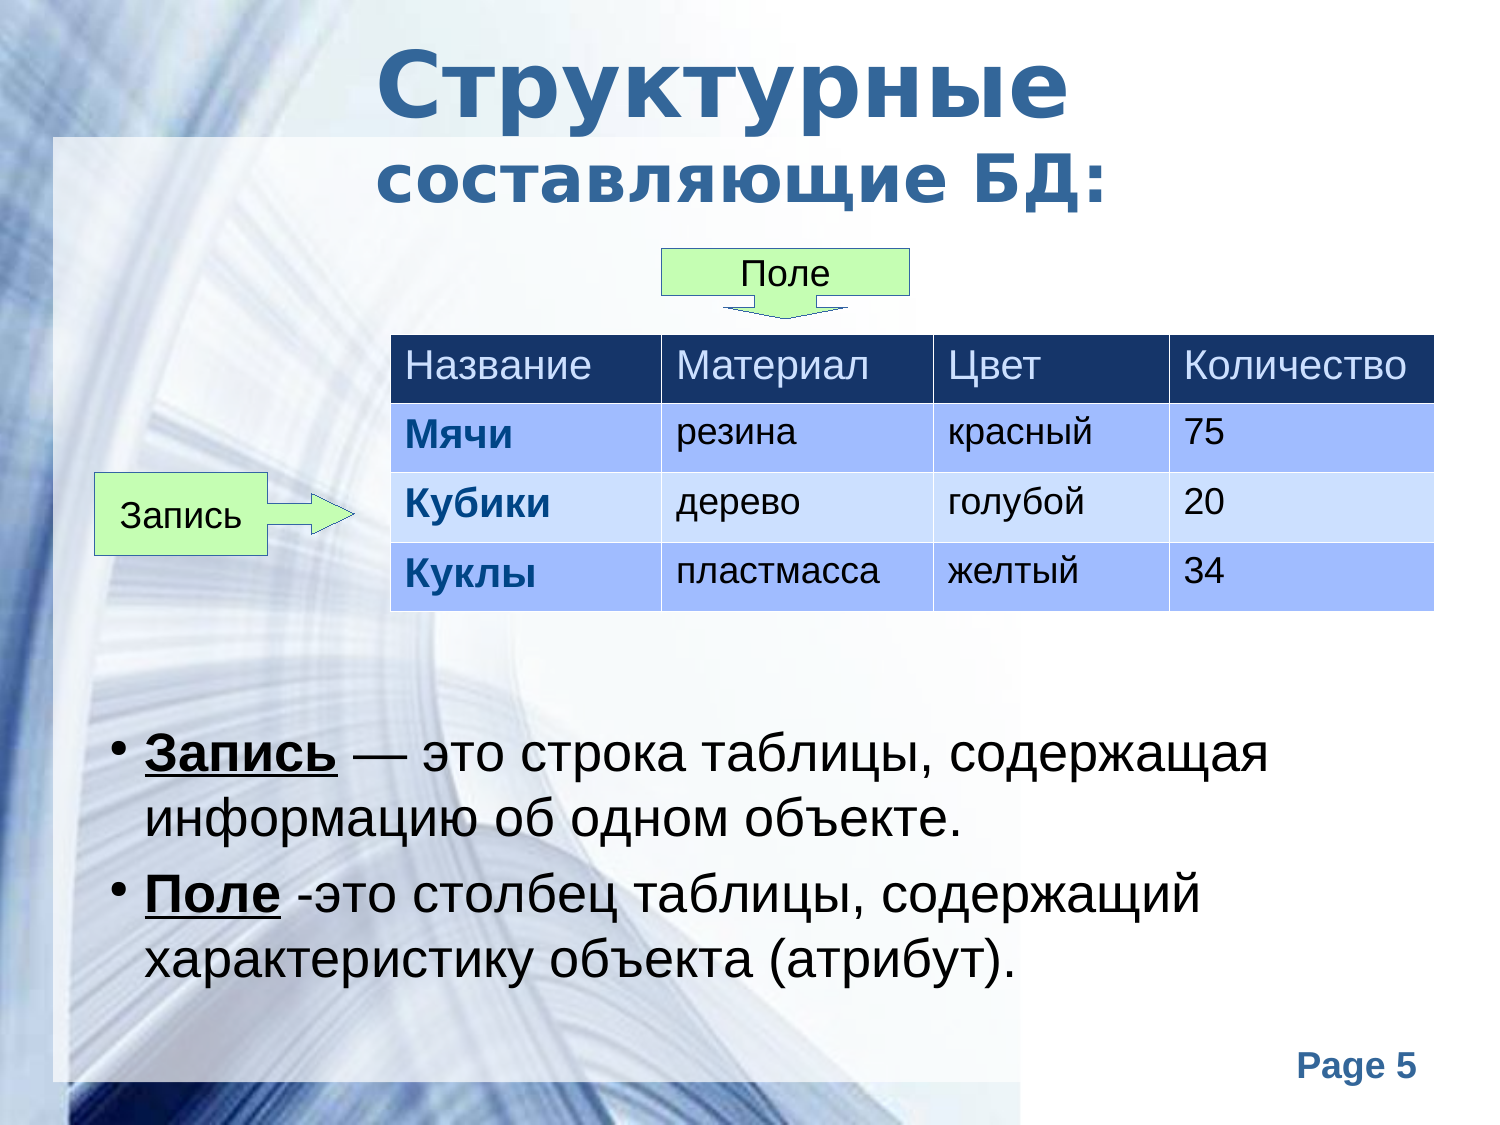

Структурные
составляющие БД:
Поле
| Название | Материал | Цвет | Количество |
| --- | --- | --- | --- |
| Мячи | резина | красный | 75 |
| Кубики | дерево | голубой | 20 |
| Куклы | пластмасса | желтый | 34 |
| | Имя поля | | |
| --- | --- | --- | --- |
| | | | |
| | | | |
| | | | |
Запись
Запись — это строка таблицы, содержащая информацию об одном объекте.
Поле -это столбец таблицы, содержащий характеристику объекта (атрибут).